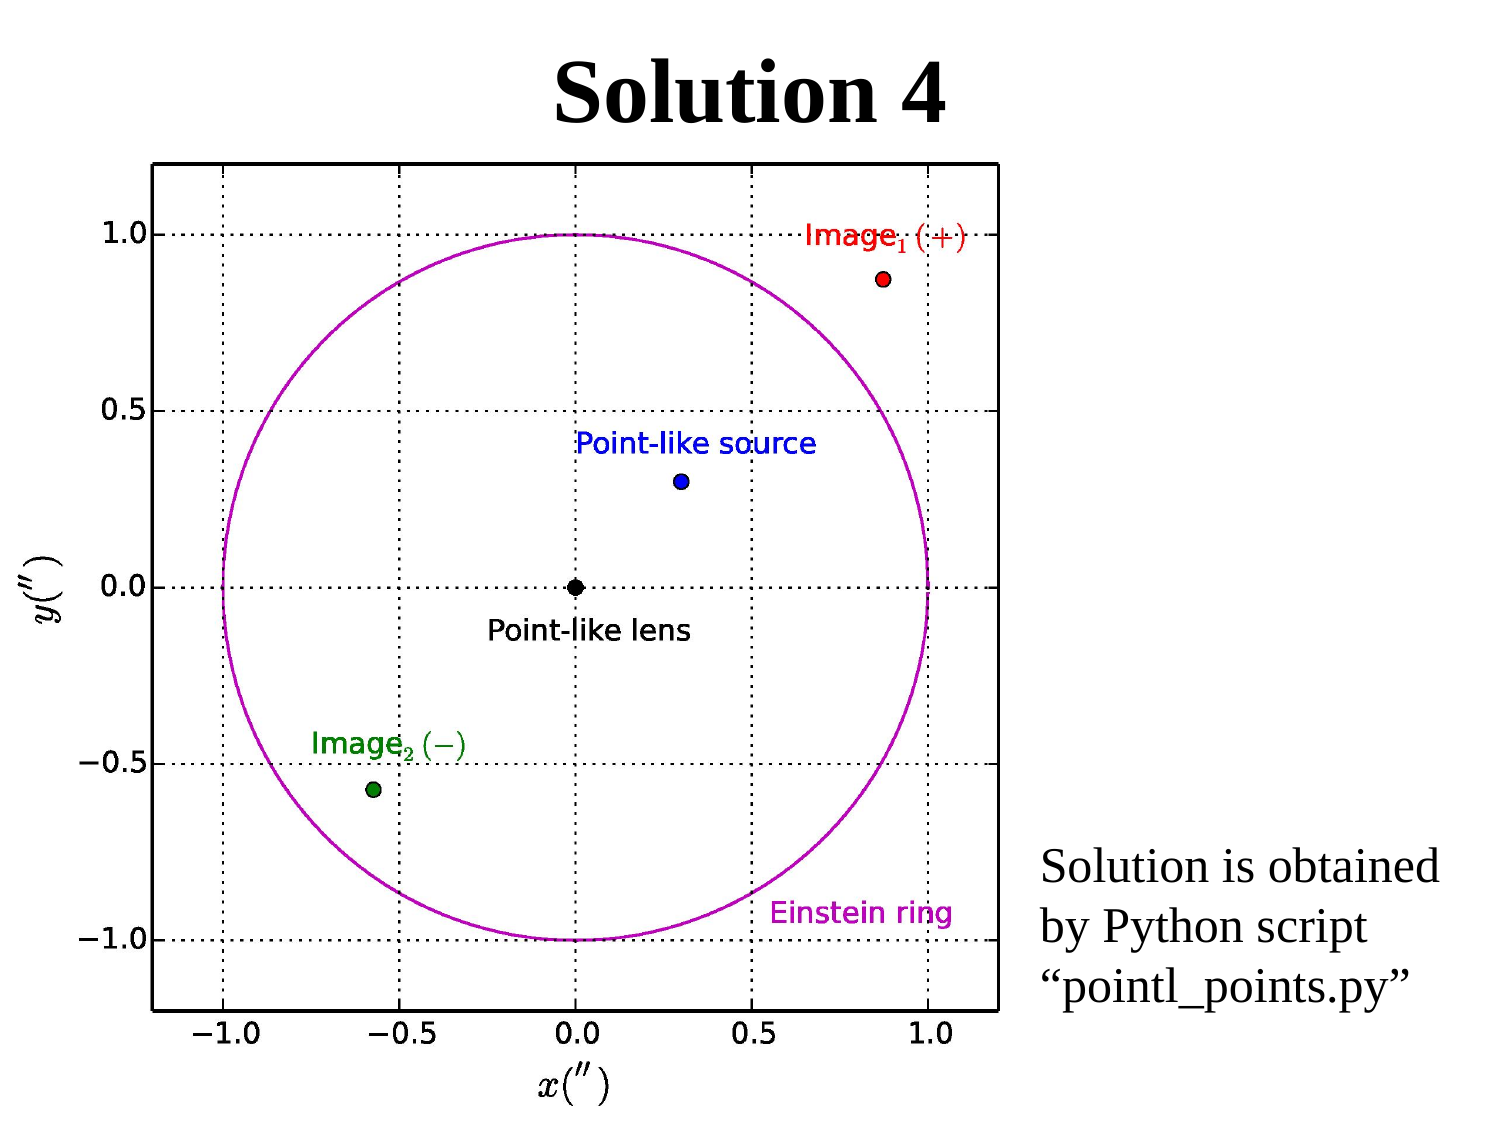

# Solution 4
Solution is obtained by Python script “pointl_points.py”